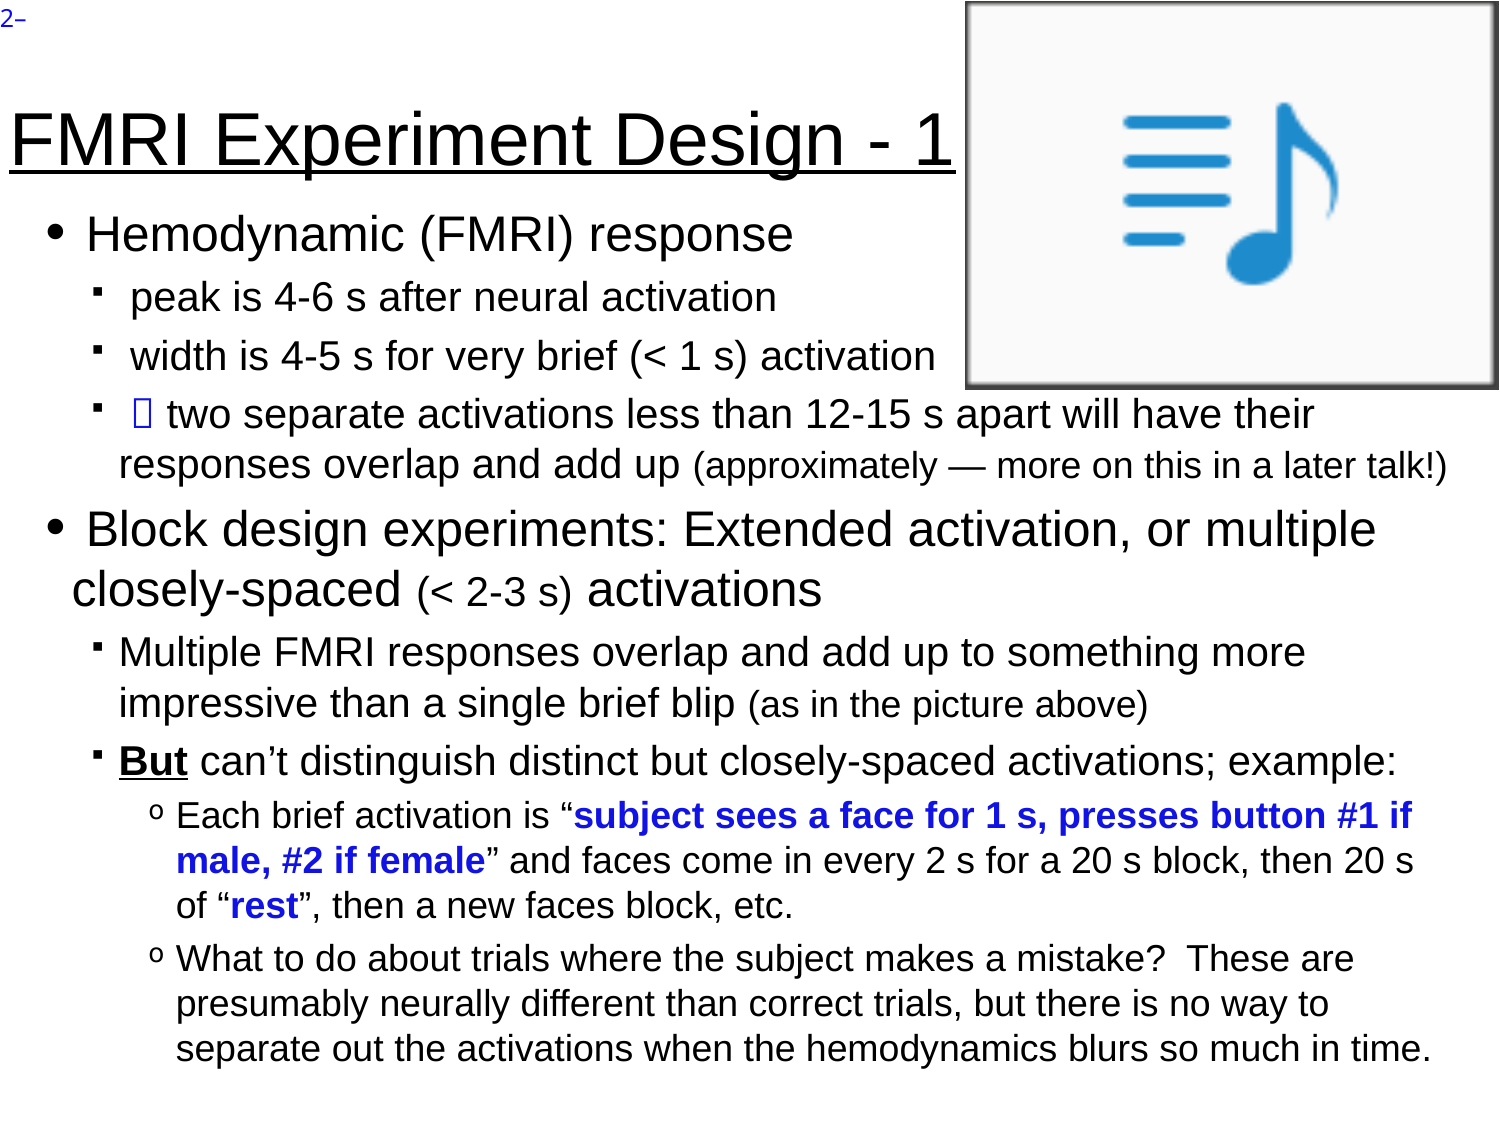

# FMRI Experiment Design - 1
 Hemodynamic (FMRI) response
 peak is 4-6 s after neural activation
 width is 4-5 s for very brief (< 1 s) activation
  two separate activations less than 12-15 s apart will have their responses overlap and add up (approximately — more on this in a later talk!)
 Block design experiments: Extended activation, or multiple closely-spaced (< 2-3 s) activations
Multiple FMRI responses overlap and add up to something more impressive than a single brief blip (as in the picture above)
But can’t distinguish distinct but closely-spaced activations; example:
Each brief activation is “subject sees a face for 1 s, presses button #1 if male, #2 if female” and faces come in every 2 s for a 20 s block, then 20 s of “rest”, then a new faces block, etc.
What to do about trials where the subject makes a mistake? These are presumably neurally different than correct trials, but there is no way to separate out the activations when the hemodynamics blurs so much in time.